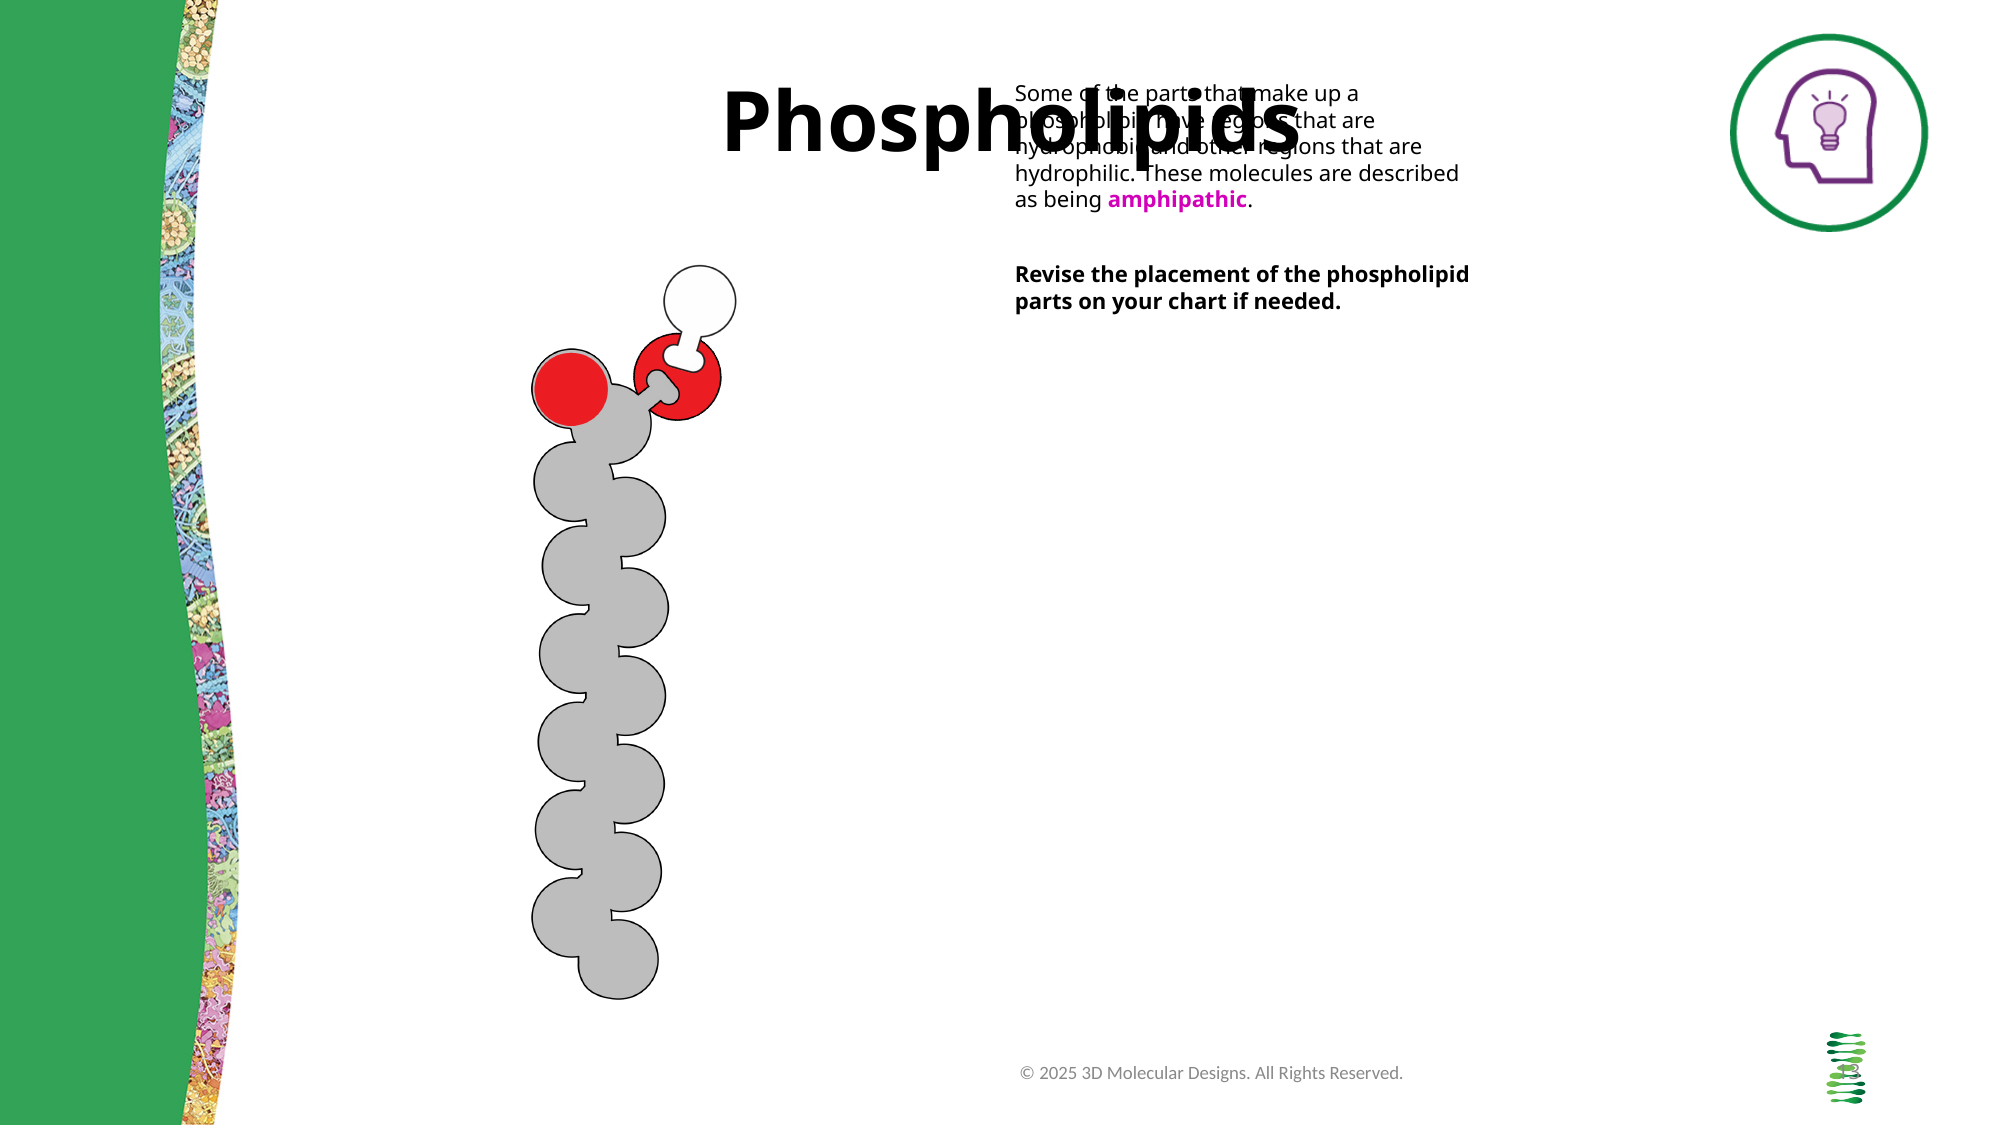

Phospholipids
# Some of the parts that make up a phospholipid have regions that are hydrophobic and other regions that are hydrophilic. These molecules are described as being amphipathic.
Revise the placement of the phospholipid parts on your chart if needed.